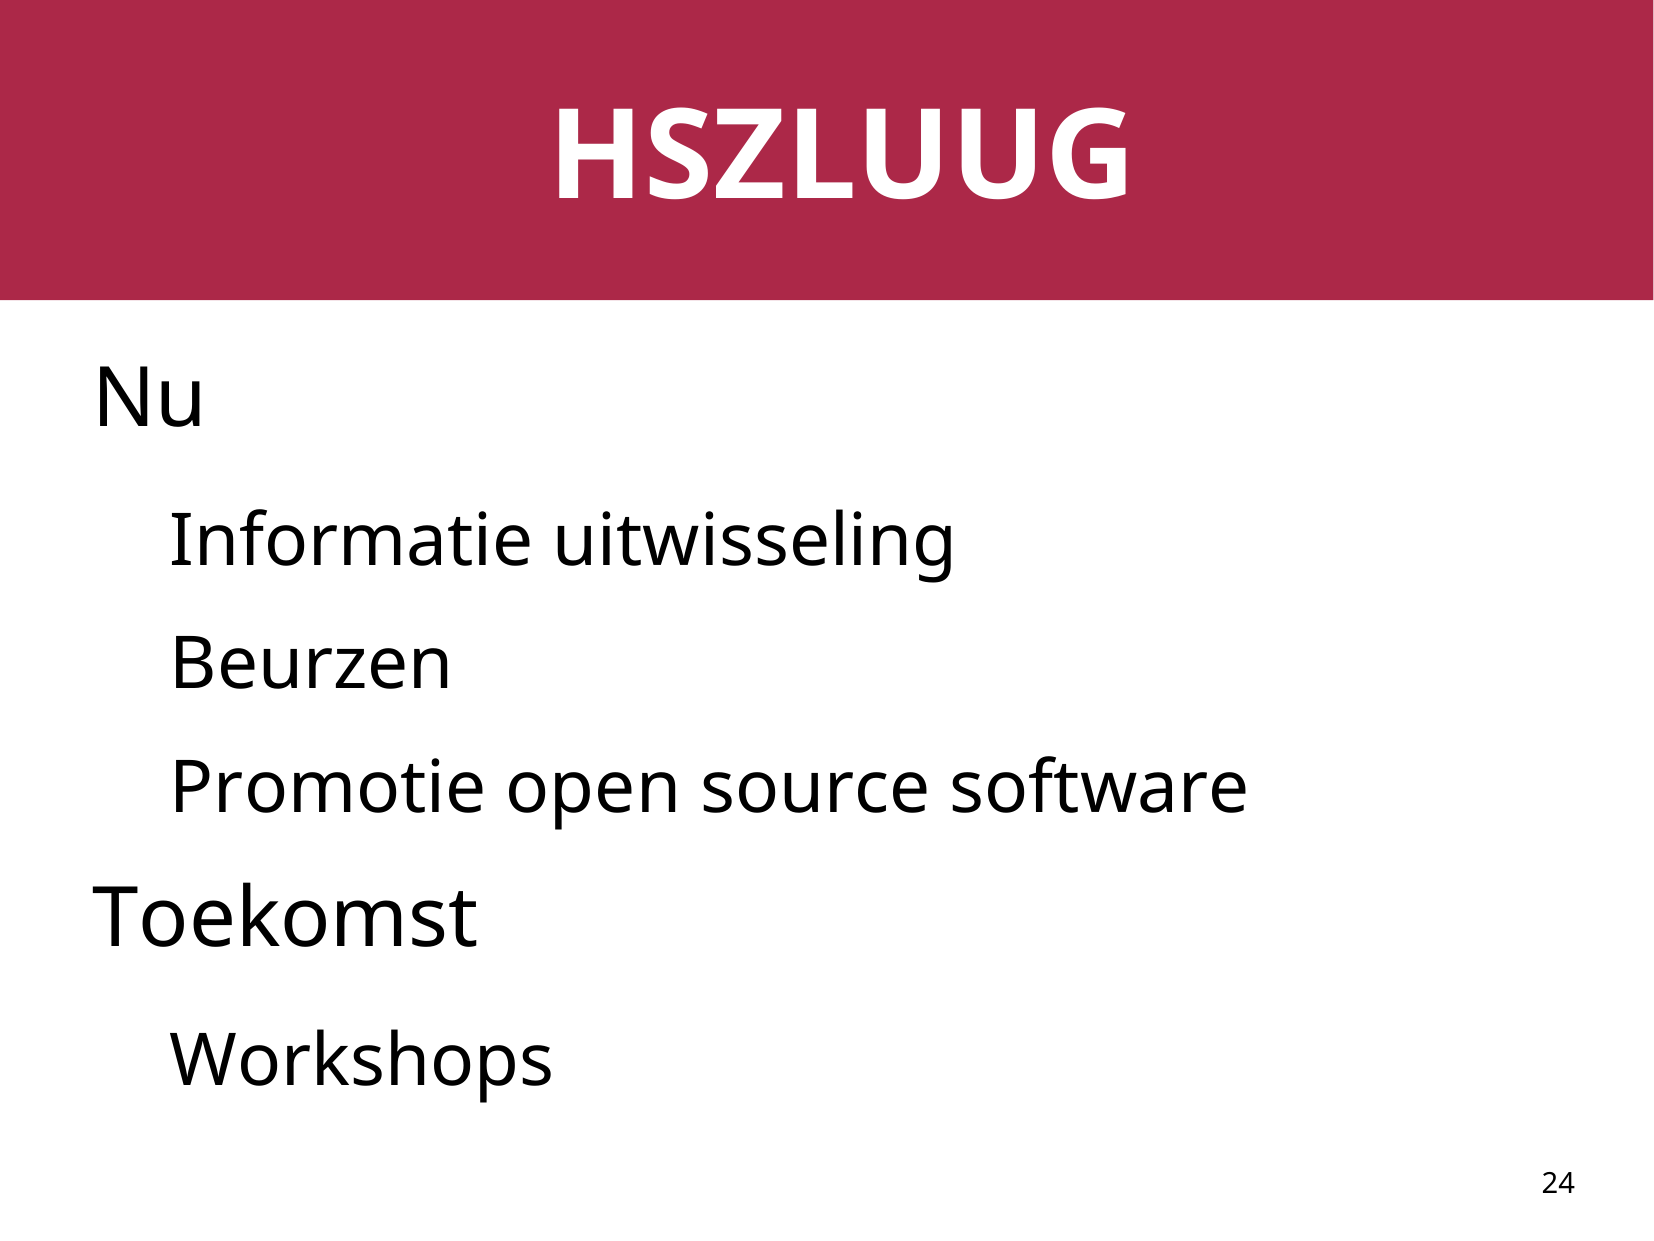

# HSZLUUG
Nu
Informatie uitwisseling
Beurzen
Promotie open source software
Toekomst
Workshops
24